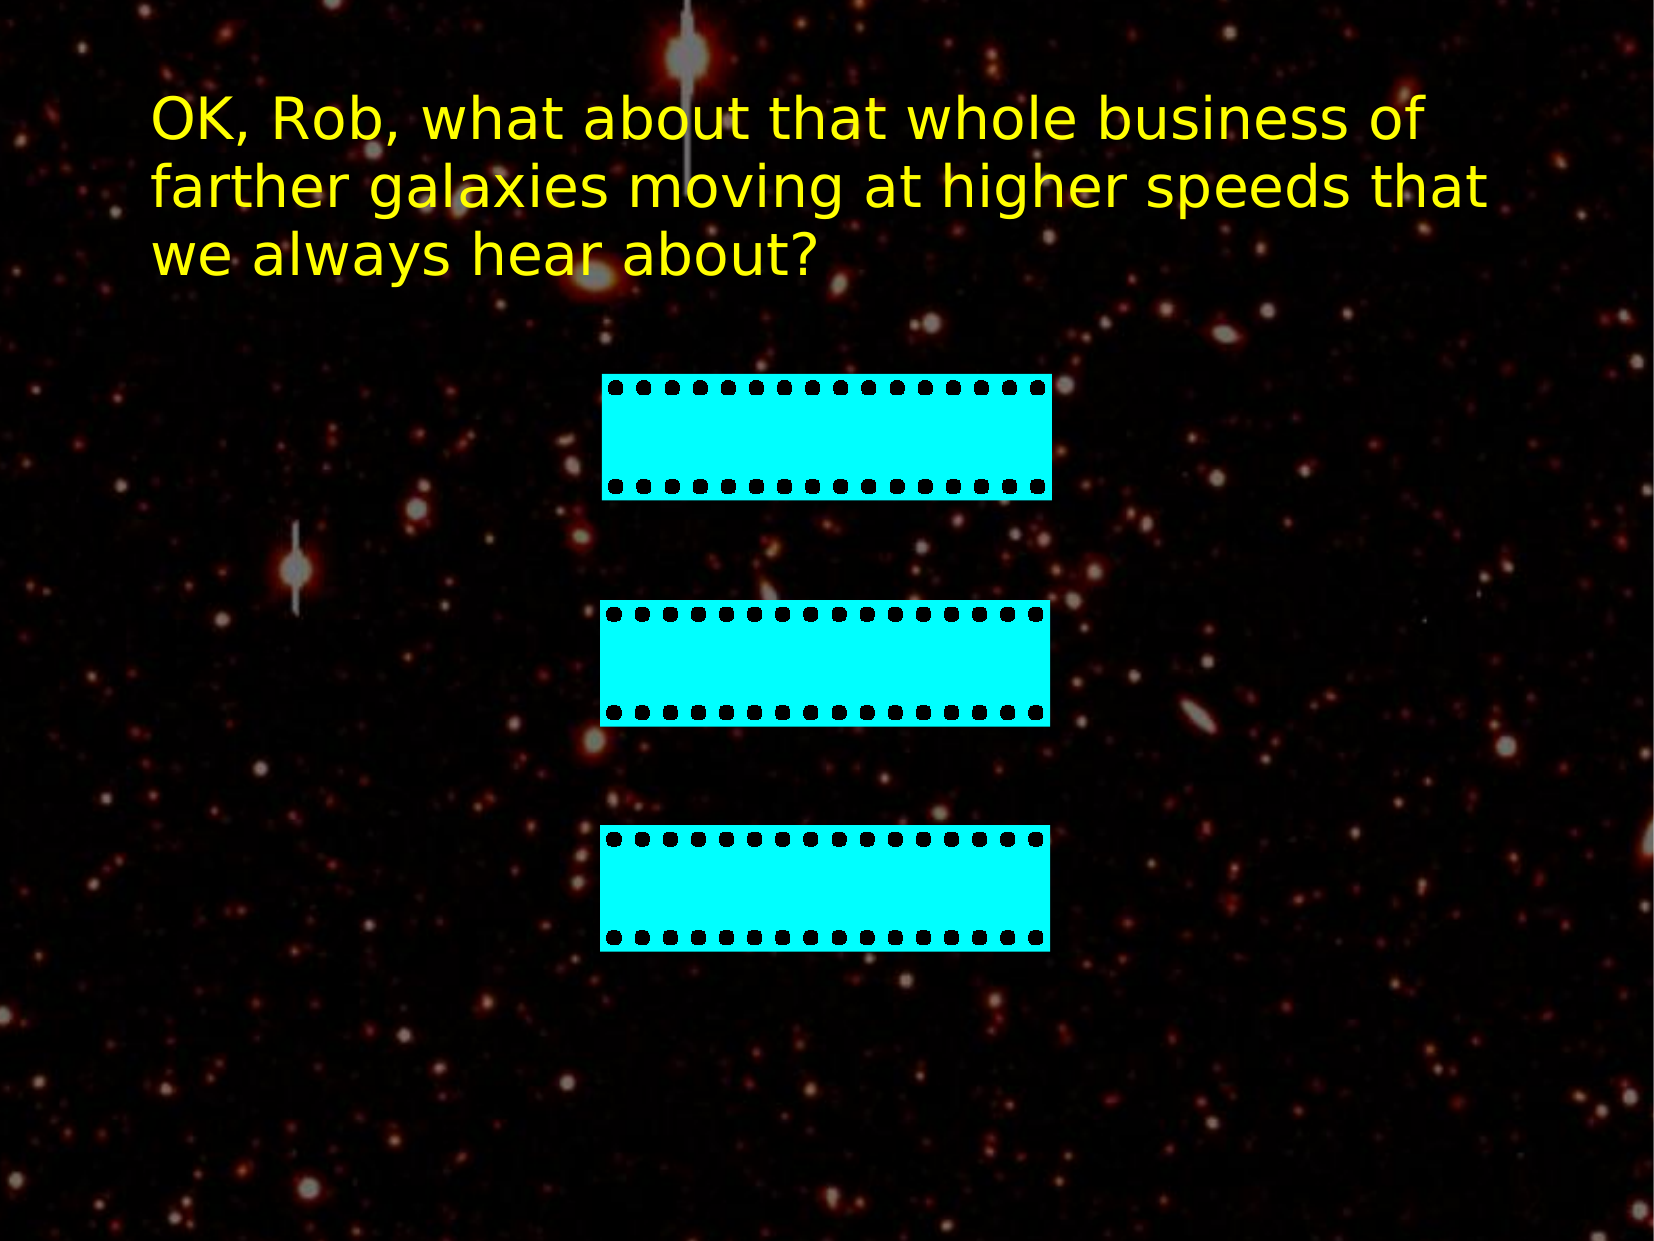

OK, Rob, what about that whole business of farther galaxies moving at higher speeds that we always hear about?